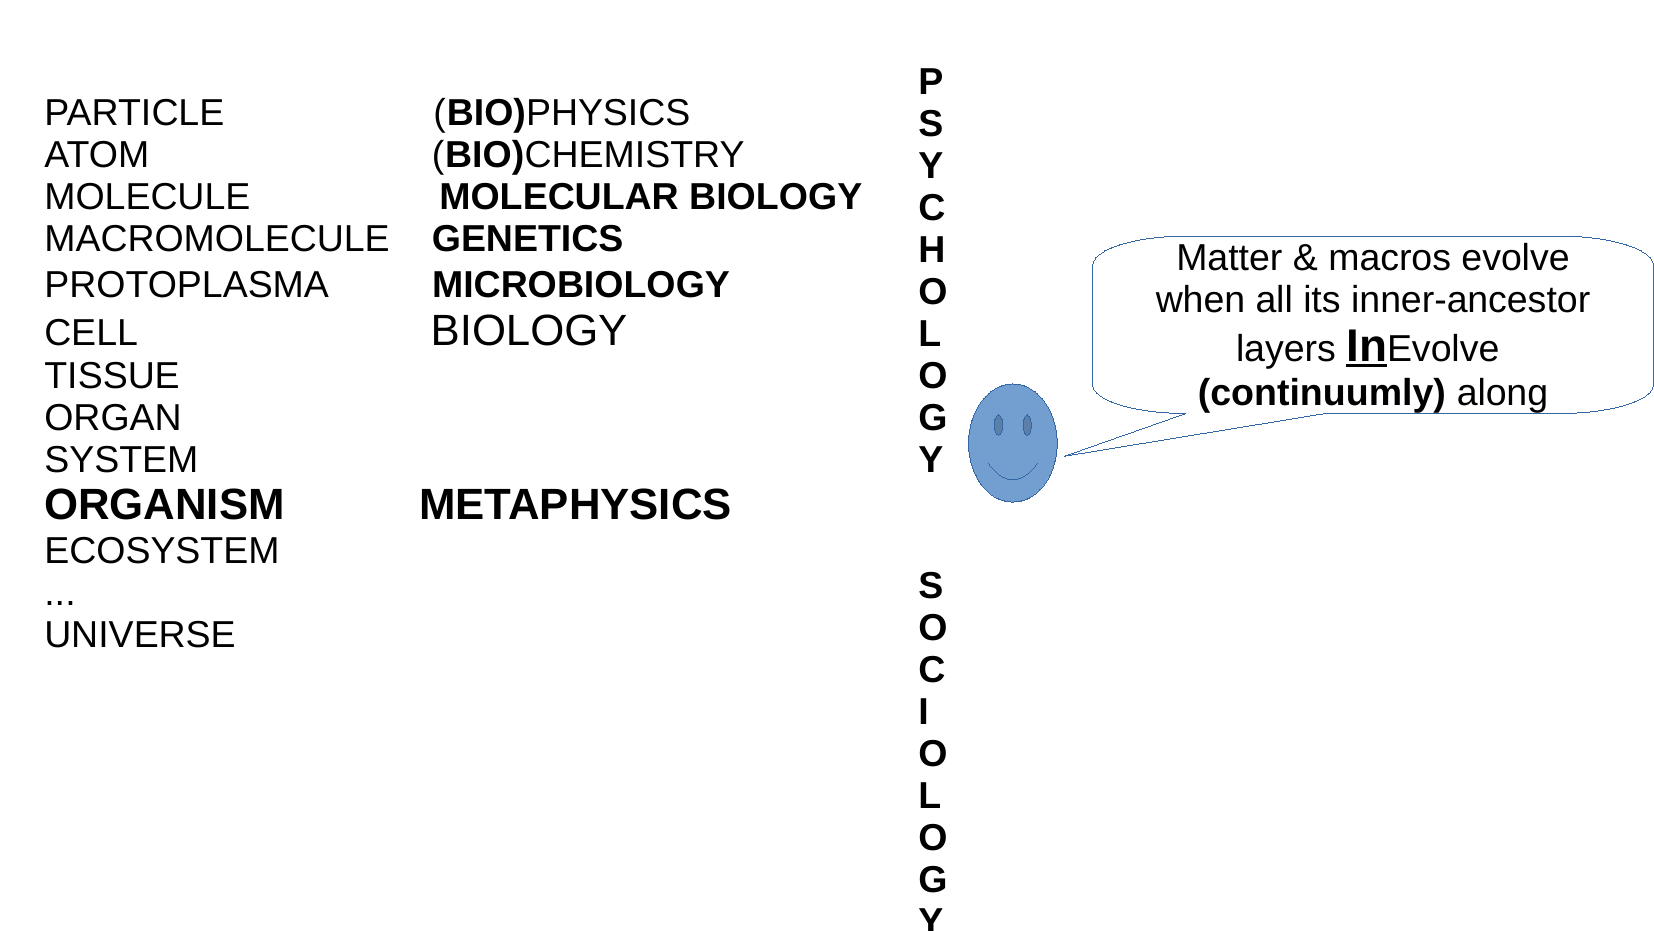

PARTICLE (BIO)PHYSICS
ATOM (BIO)CHEMISTRY
MOLECULE MOLECULAR BIOLOGY
MACROMOLECULE GENETICS
PROTOPLASMA MICROBIOLOGY
CELL BIOLOGY
TISSUE
ORGAN
SYSTEM
ORGANISM METAPHYSICS
ECOSYSTEM
...
UNIVERSE
PSYCHOLOGY
 SOCIOLOGY
Matter & macros evolve when all its inner-ancestor layers InEvolve
(continuumly) along